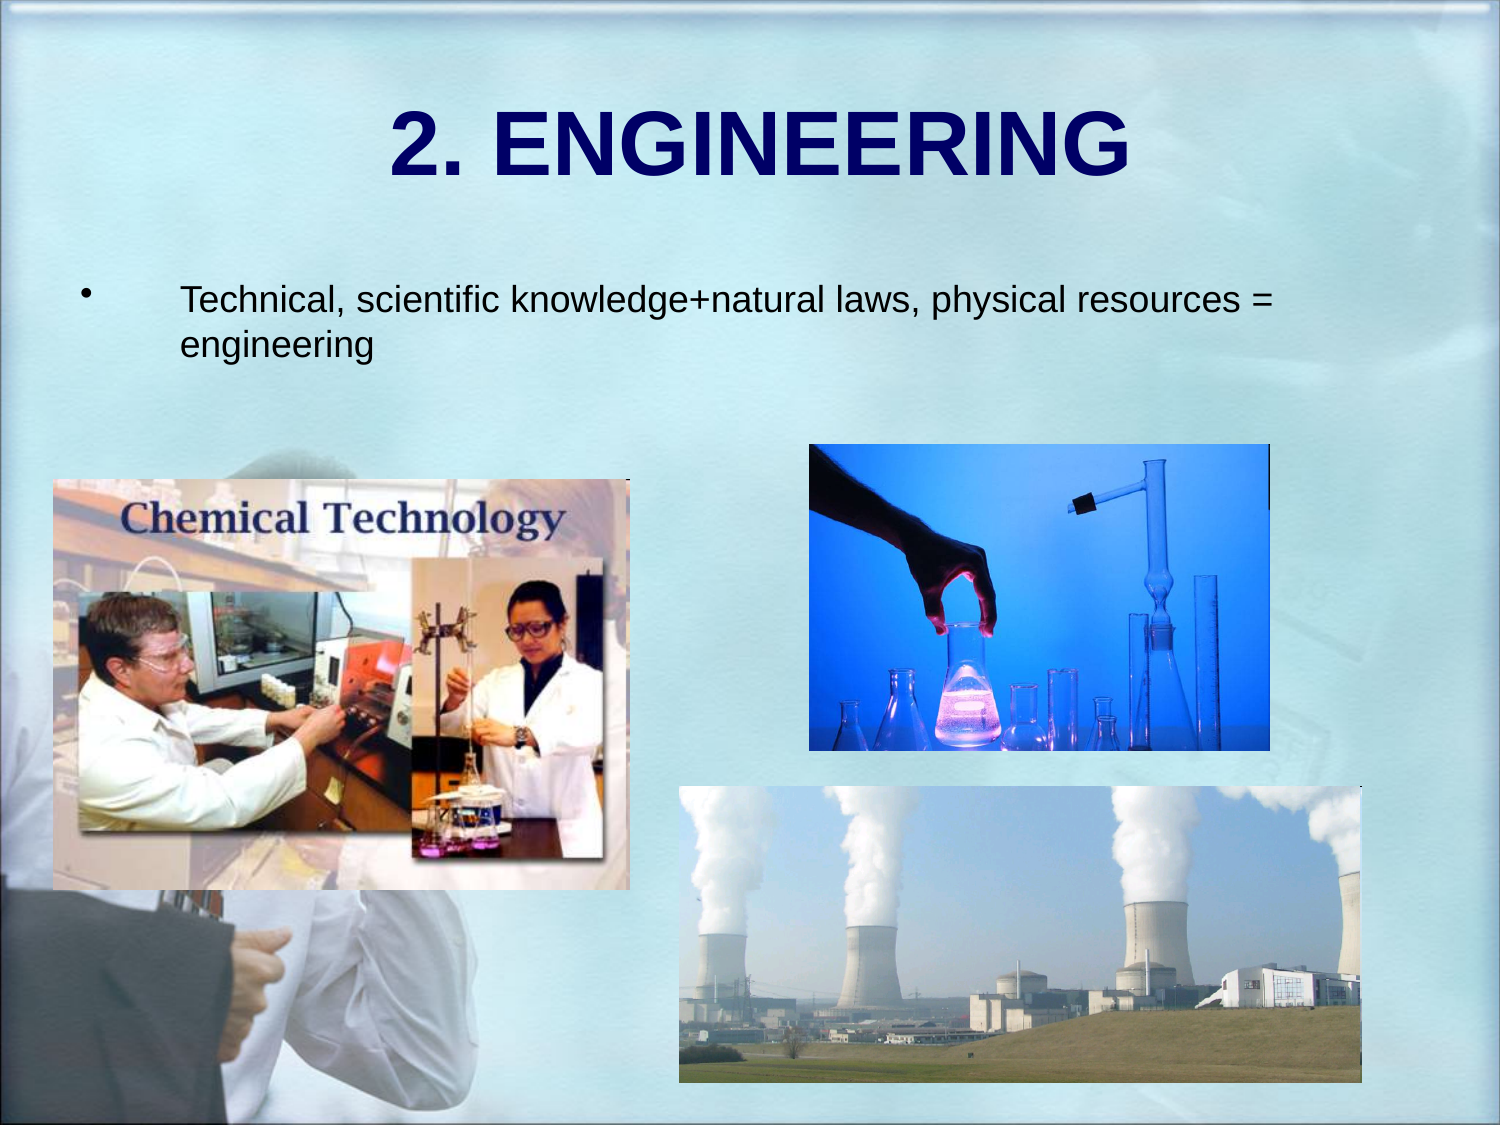

# 2. ENGINEERING
Technical, scientific knowledge+natural laws, physical resources = engineering